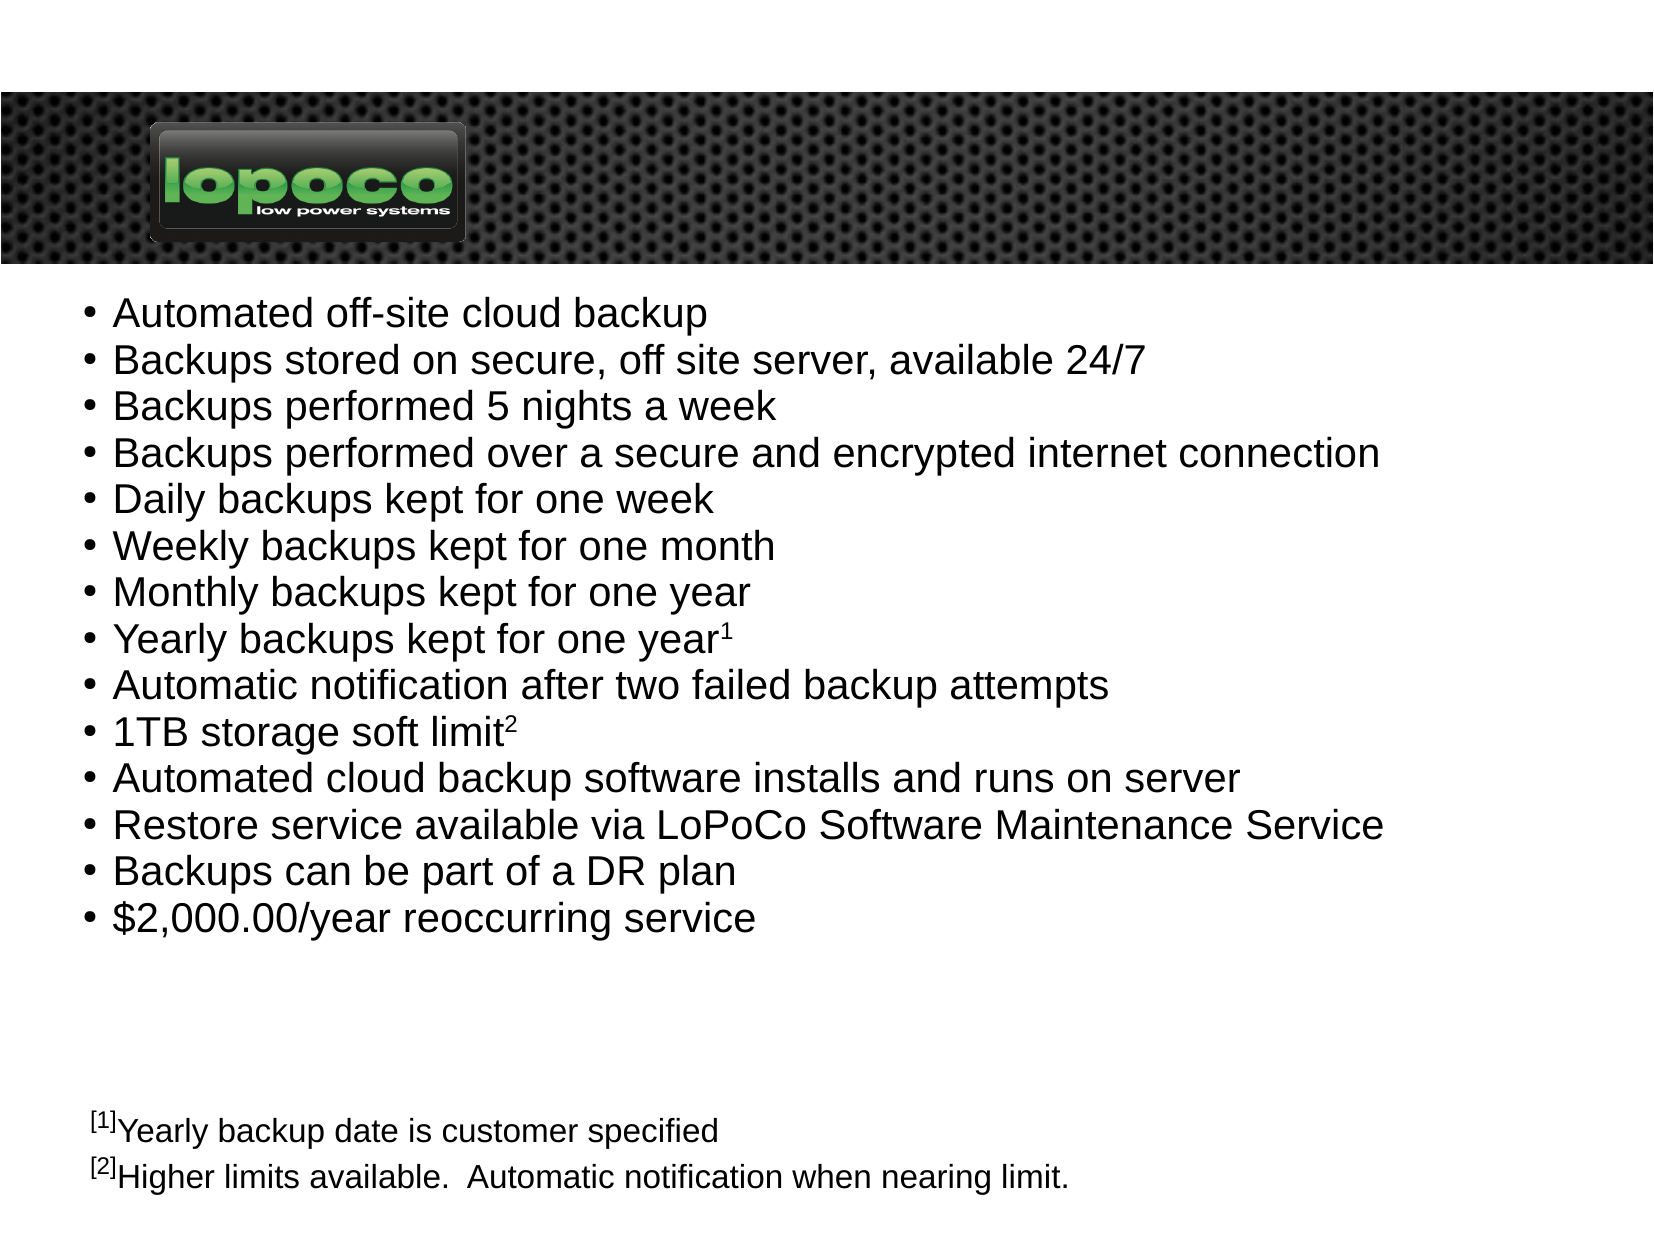

#
Automated off-site cloud backup
Backups stored on secure, off site server, available 24/7
Backups performed 5 nights a week
Backups performed over a secure and encrypted internet connection
Daily backups kept for one week
Weekly backups kept for one month
Monthly backups kept for one year
Yearly backups kept for one year1
Automatic notification after two failed backup attempts
1TB storage soft limit2
Automated cloud backup software installs and runs on server
Restore service available via LoPoCo Software Maintenance Service
Backups can be part of a DR plan
$2,000.00/year reoccurring service
[1]Yearly backup date is customer specified
[2]Higher limits available. Automatic notification when nearing limit.